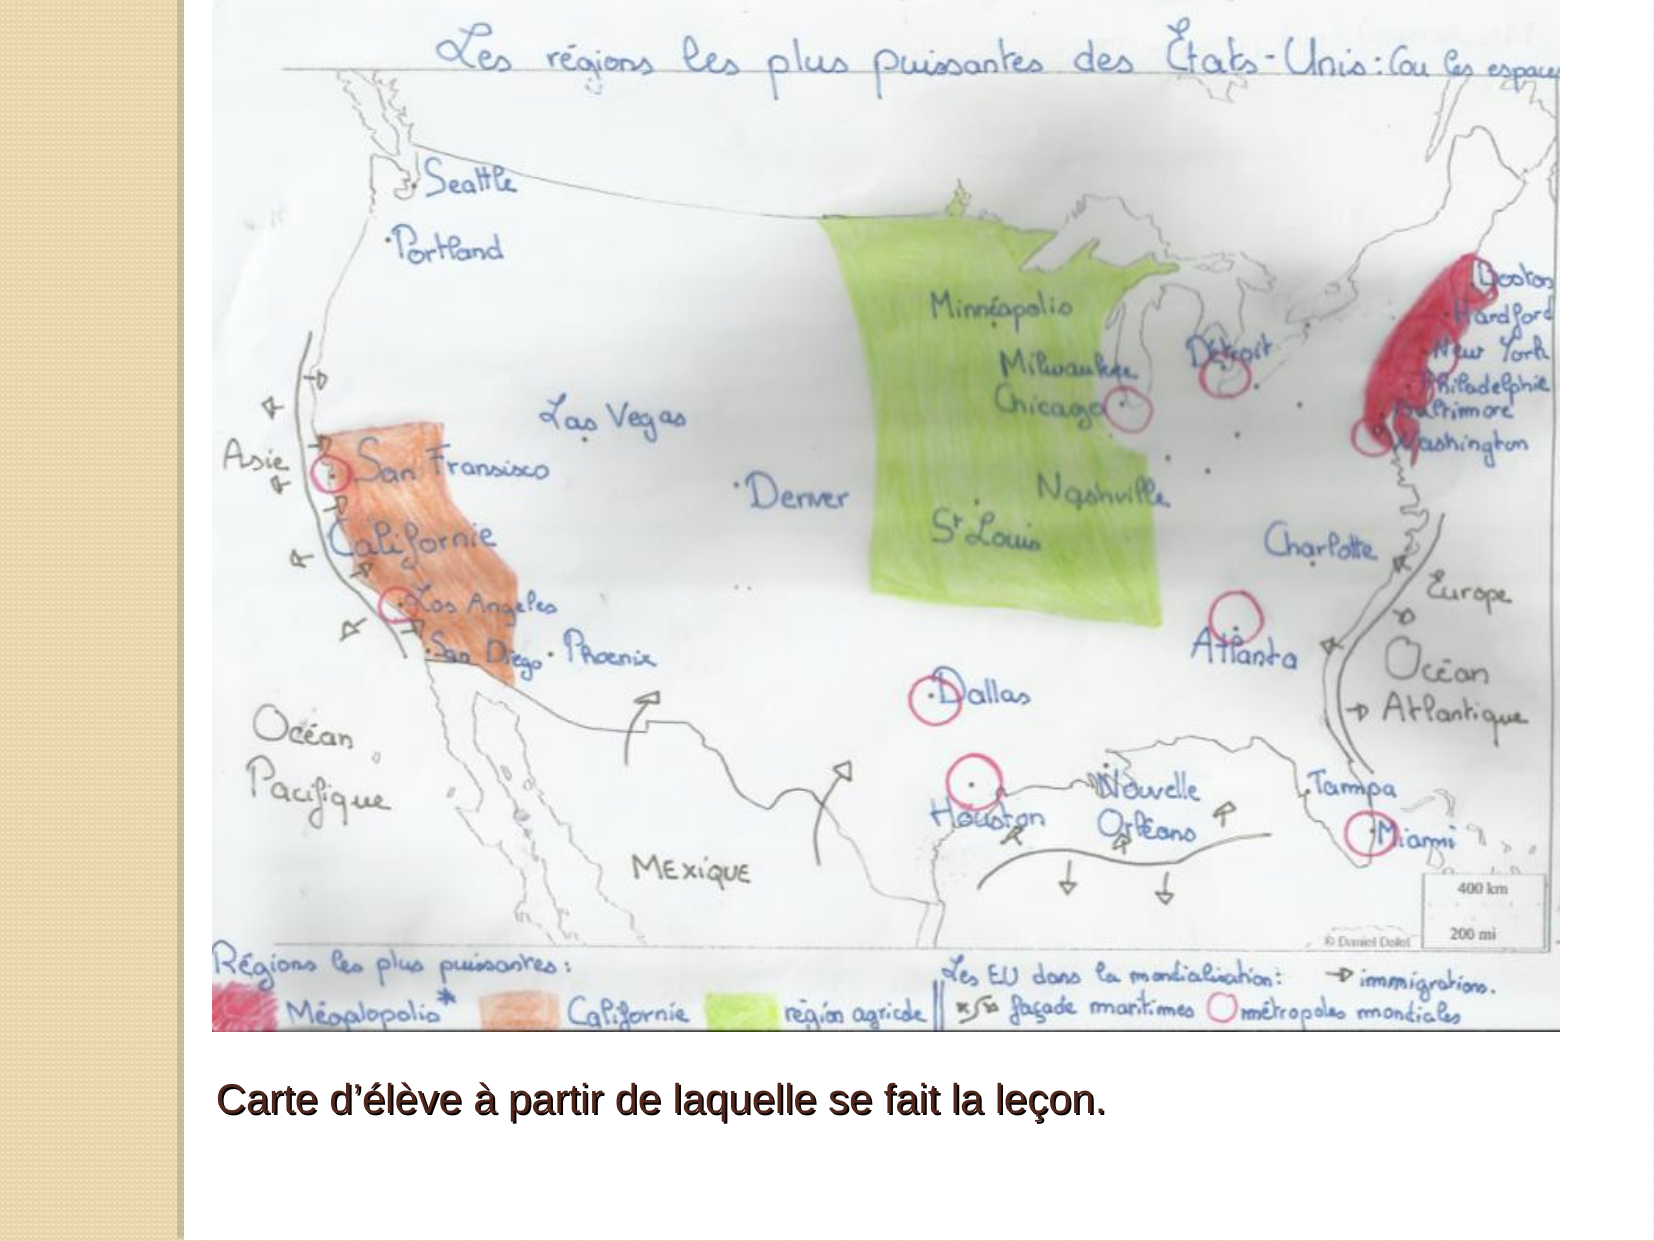

Carte d’élève à partir de laquelle se fait la leçon.